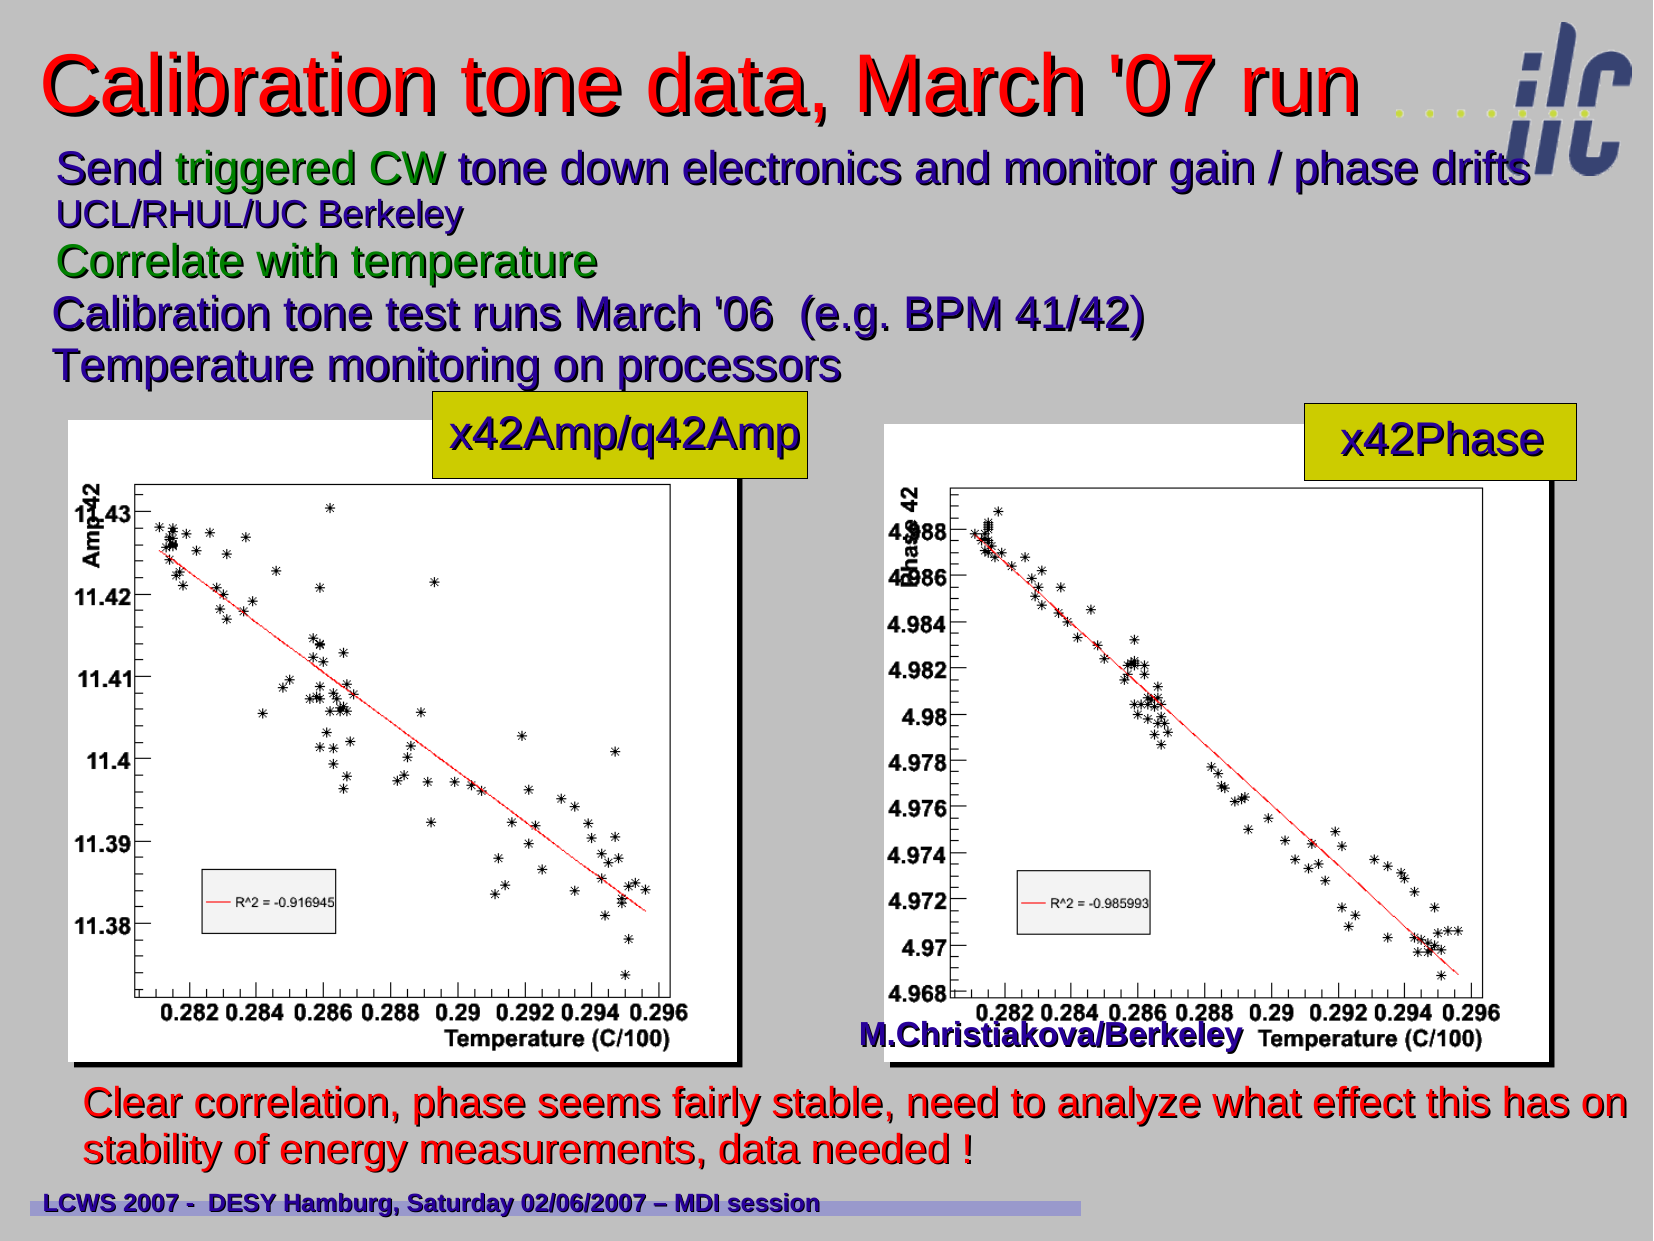

Calibration tone data, March '07 run
Send triggered CW tone down electronics and monitor gain / phase drifts
UCL/RHUL/UC Berkeley
Correlate with temperature
Calibration tone test runs March '06 (e.g. BPM 41/42)
Temperature monitoring on processors
x42Amp/q42Amp
x42Phase
M.Christiakova/Berkeley
Clear correlation, phase seems fairly stable, need to analyze what effect this has on
stability of energy measurements, data needed !
LCWS 2007 - DESY Hamburg, Saturday 02/06/2007 – MDI session